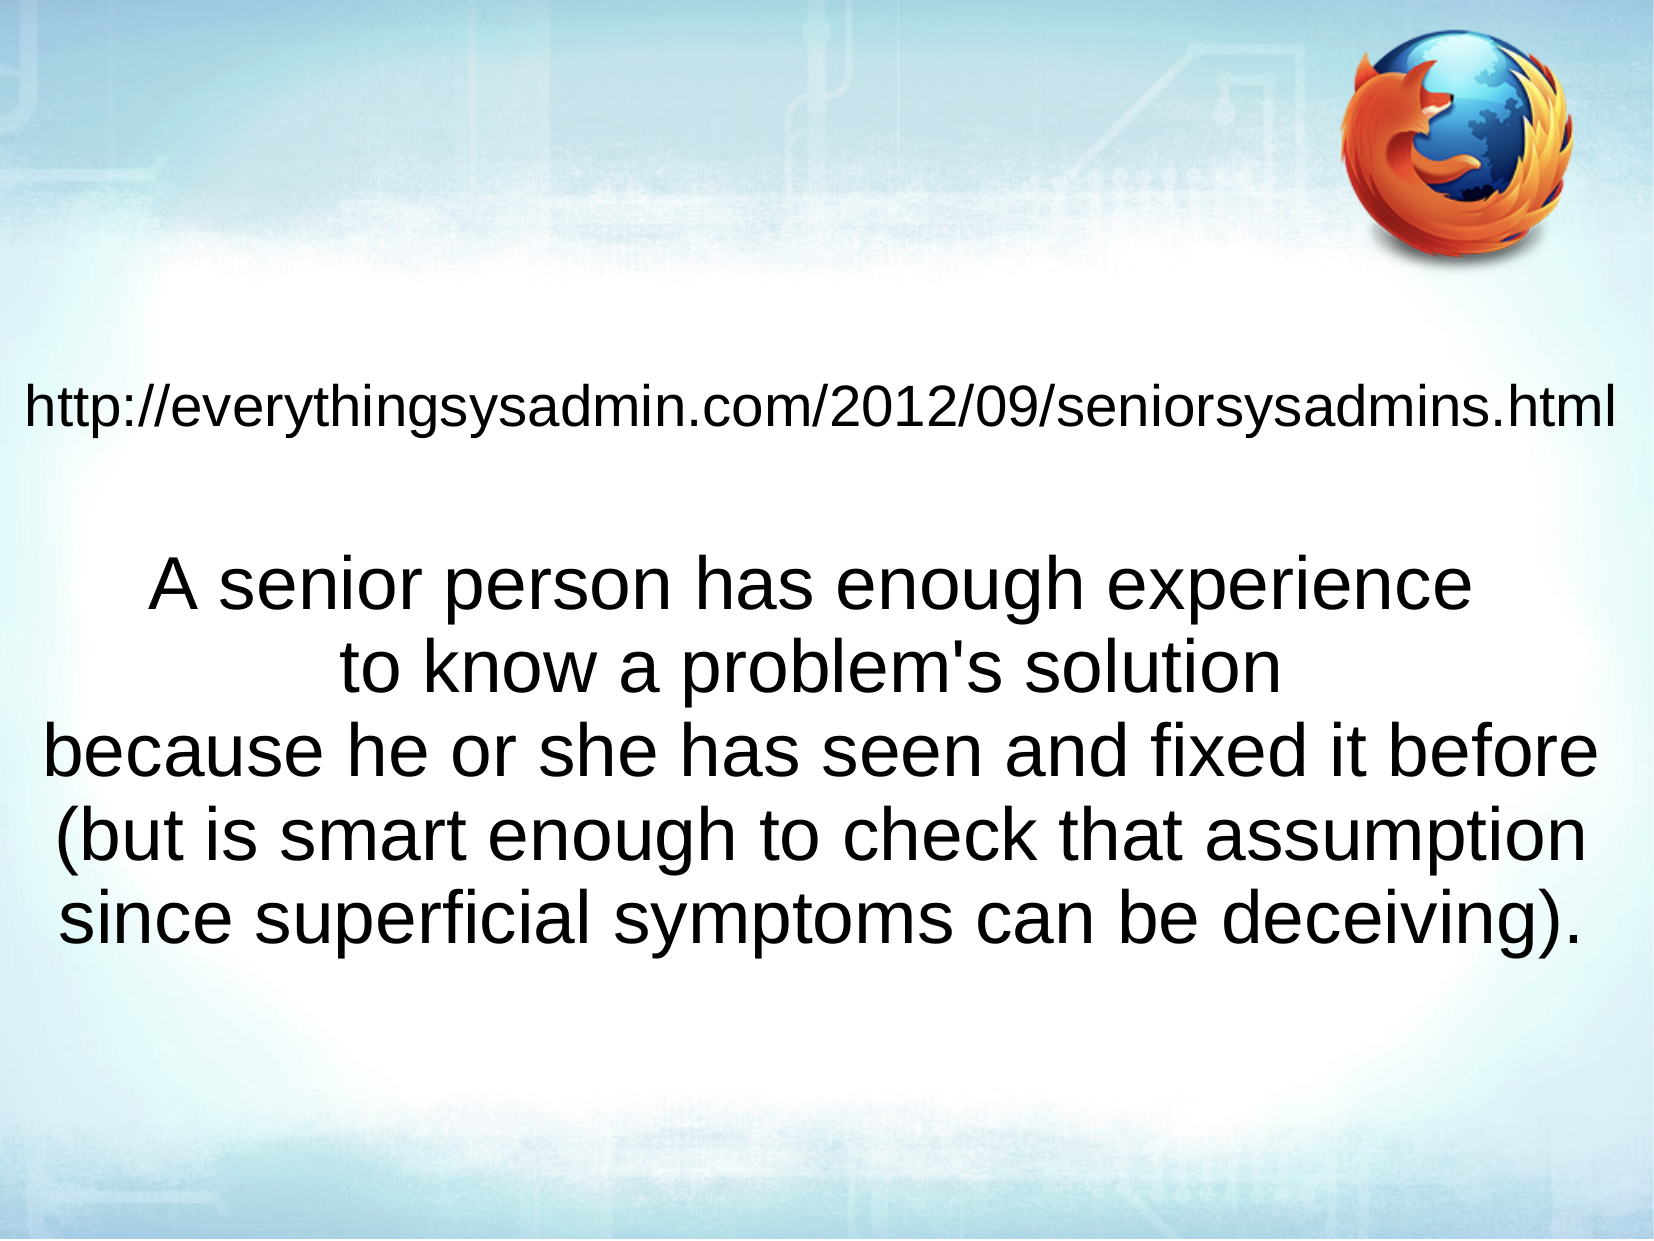

# http://everythingsysadmin.com/2012/09/seniorsysadmins.html A senior person has enough experience to know a problem's solution because he or she has seen and fixed it before (but is smart enough to check that assumption since superficial symptoms can be deceiving).